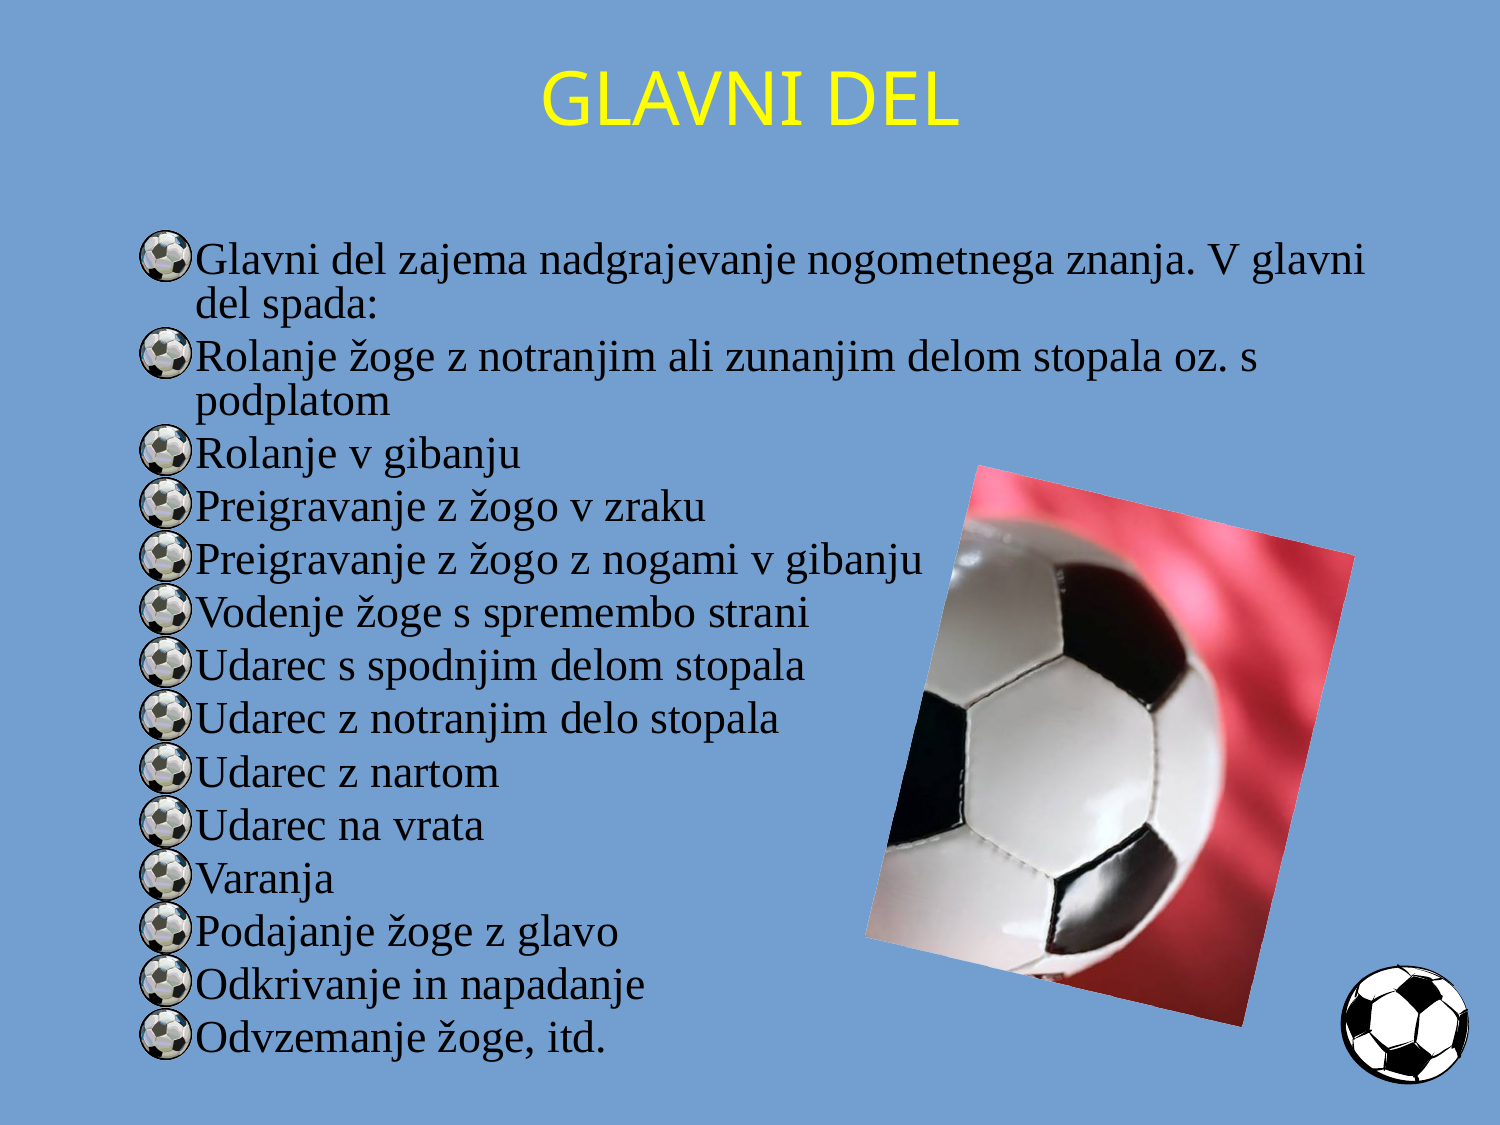

GLAVNI DEL
# Glavni del zajema nadgrajevanje nogometnega znanja. V glavni del spada:
Rolanje žoge z notranjim ali zunanjim delom stopala oz. s podplatom
Rolanje v gibanju
Preigravanje z žogo v zraku
Preigravanje z žogo z nogami v gibanju
Vodenje žoge s spremembo strani
Udarec s spodnjim delom stopala
Udarec z notranjim delo stopala
Udarec z nartom
Udarec na vrata
Varanja
Podajanje žoge z glavo
Odkrivanje in napadanje
Odvzemanje žoge, itd.